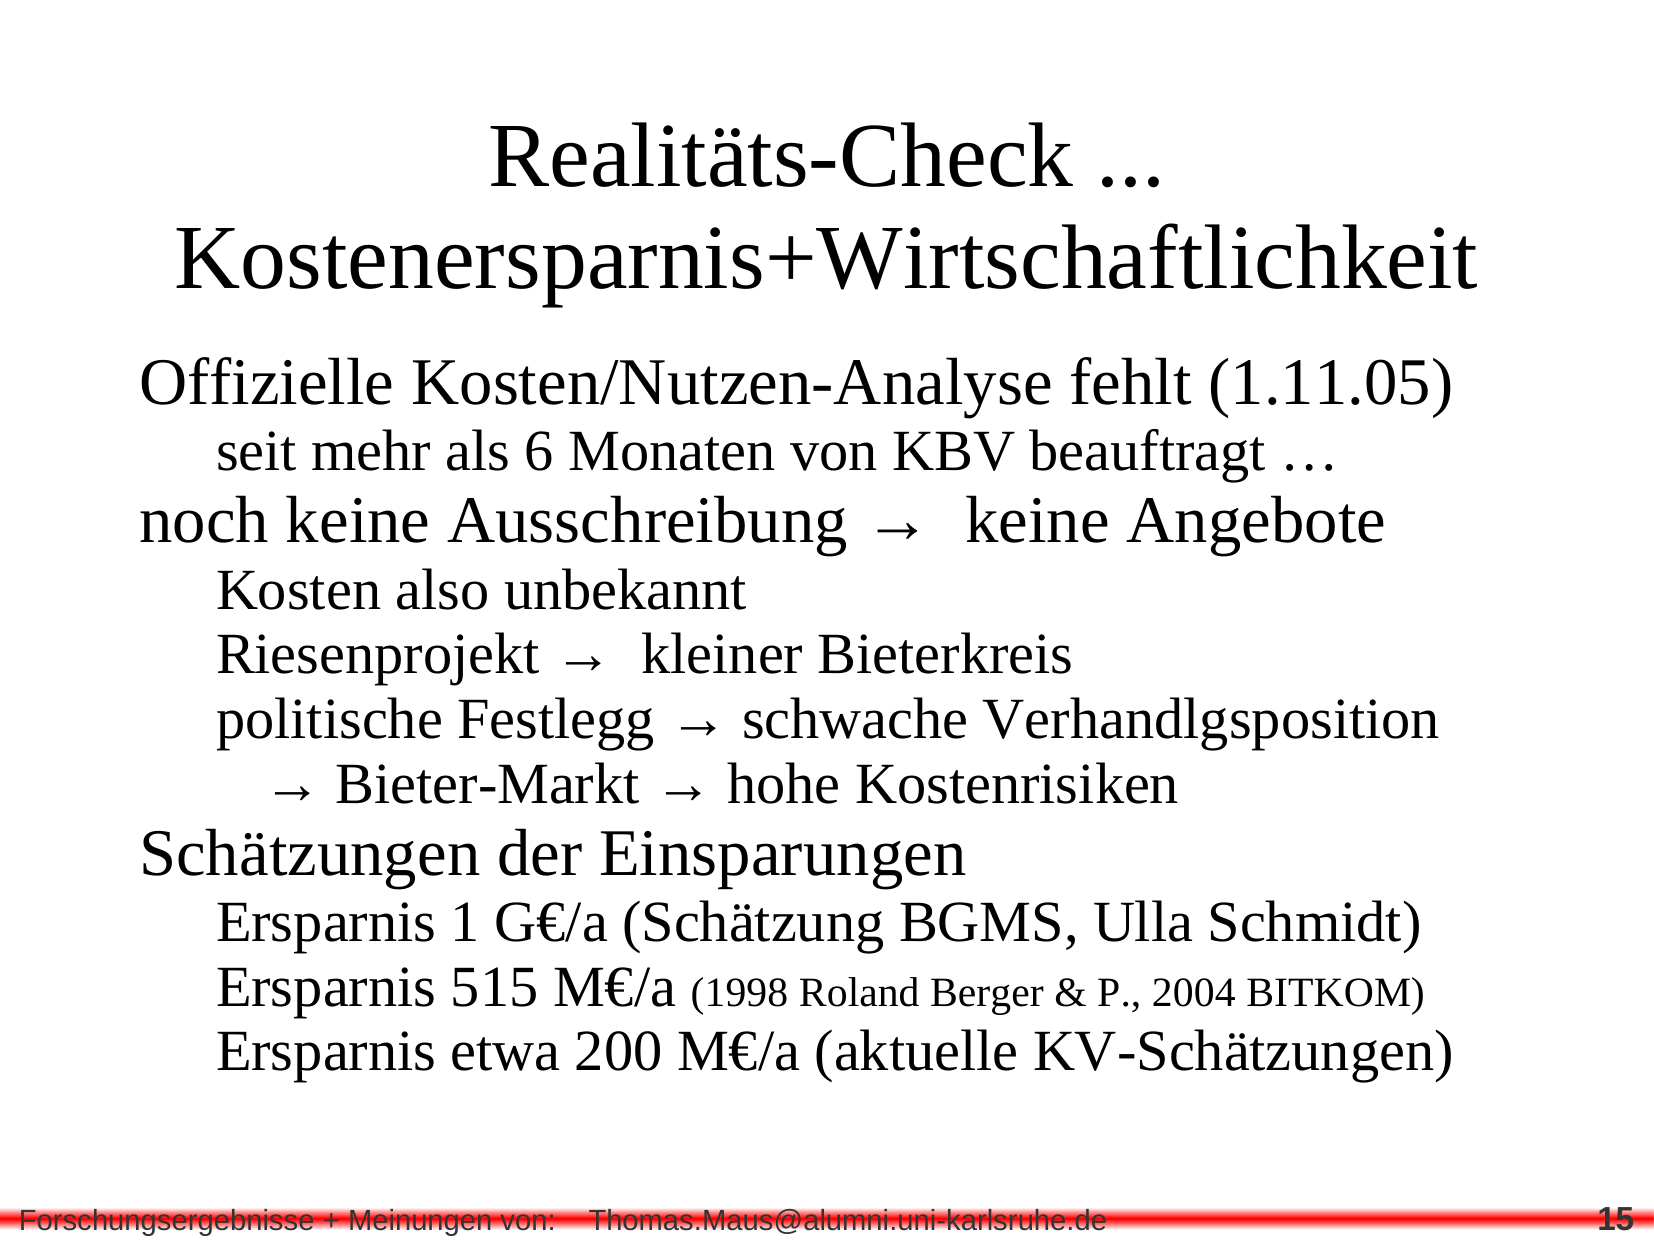

# Realitäts-Check ... Kostenersparnis+Wirtschaftlichkeit
Offizielle Kosten/Nutzen-Analyse fehlt (1.11.05)
seit mehr als 6 Monaten von KBV beauftragt …
noch keine Ausschreibung → keine Angebote
Kosten also unbekannt
Riesenprojekt → kleiner Bieterkreis
politische Festlegg → schwache Verhandlgsposition
→ Bieter-Markt → hohe Kostenrisiken
Schätzungen der Einsparungen
Ersparnis 1 G€/a (Schätzung BGMS, Ulla Schmidt)
Ersparnis 515 M€/a (1998 Roland Berger & P., 2004 BITKOM)
Ersparnis etwa 200 M€/a (aktuelle KV-Schätzungen)